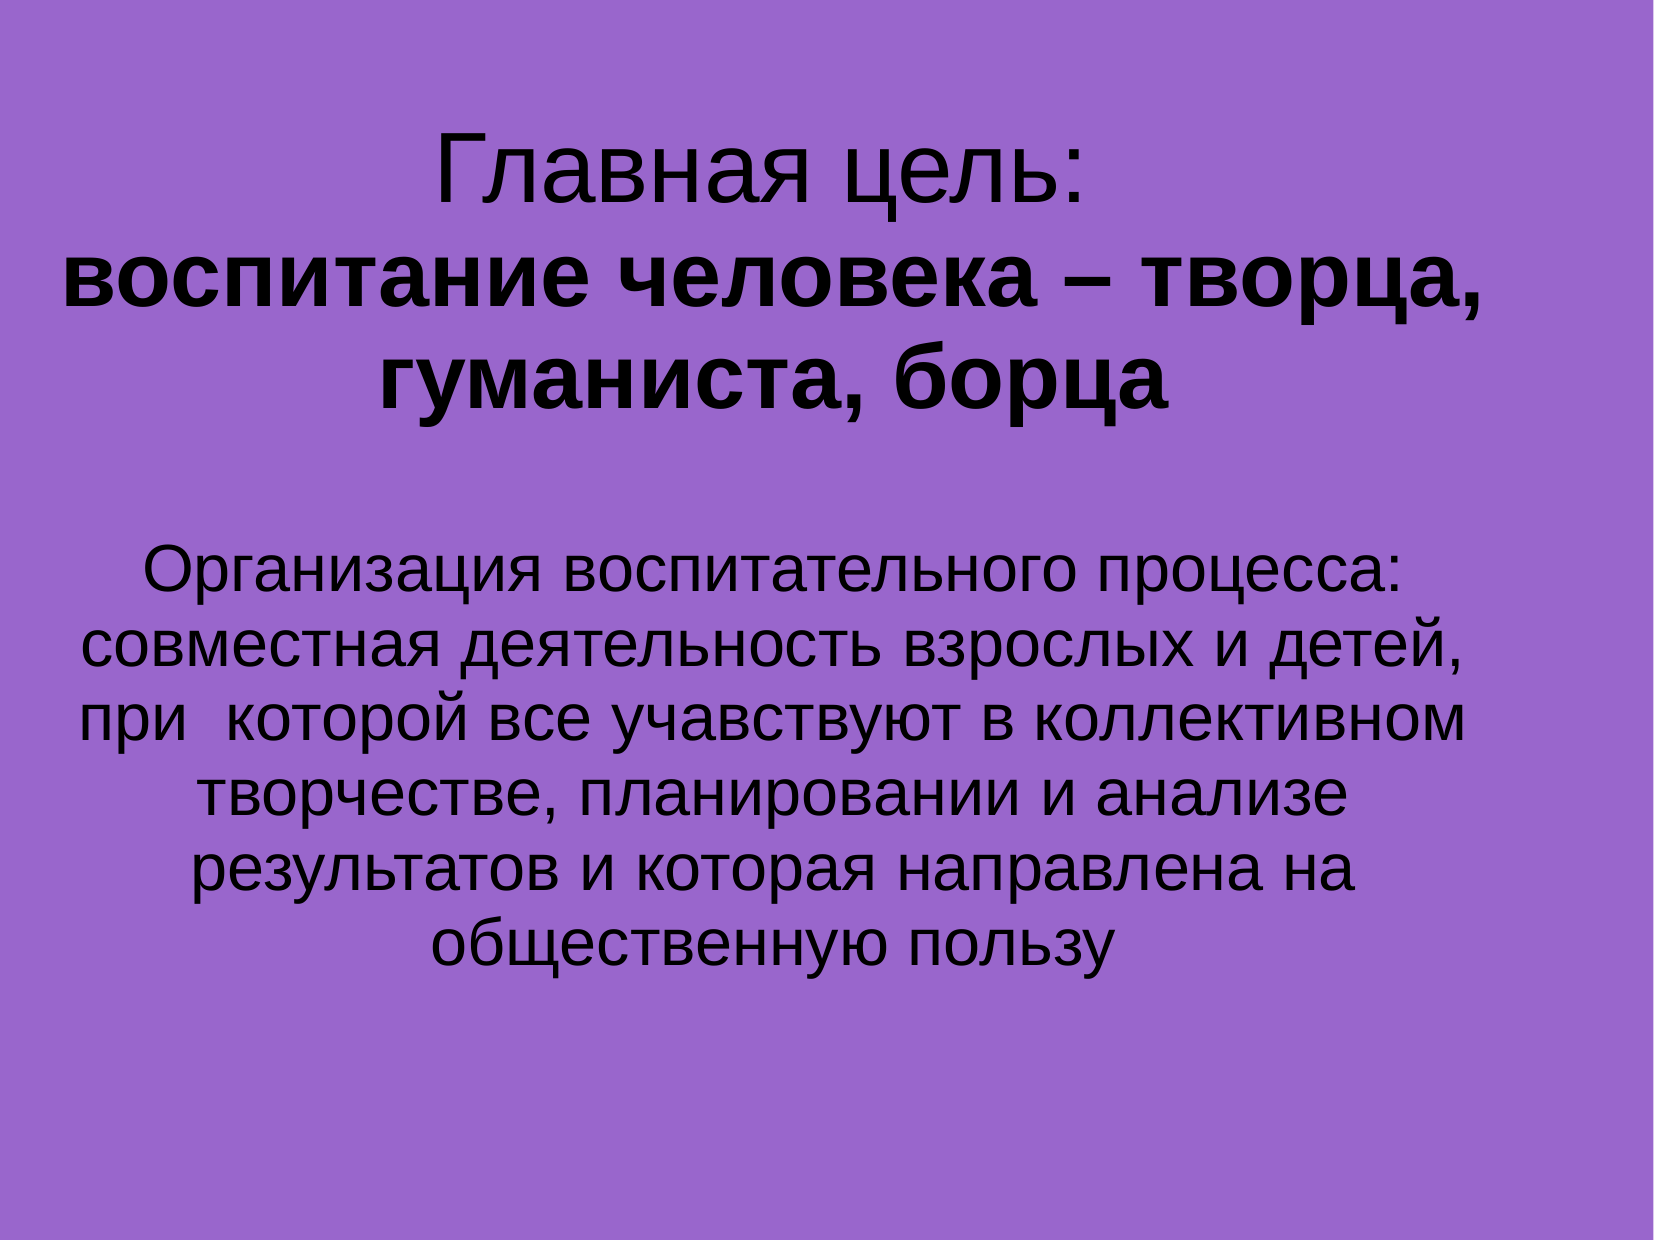

# Главная цель: воспитание человека – творца, гуманиста, борца Организация воспитательного процесса: совместная деятельность взрослых и детей, при которой все учавствуют в коллективном творчестве, планировании и анализе результатов и которая направлена на общественную пользу